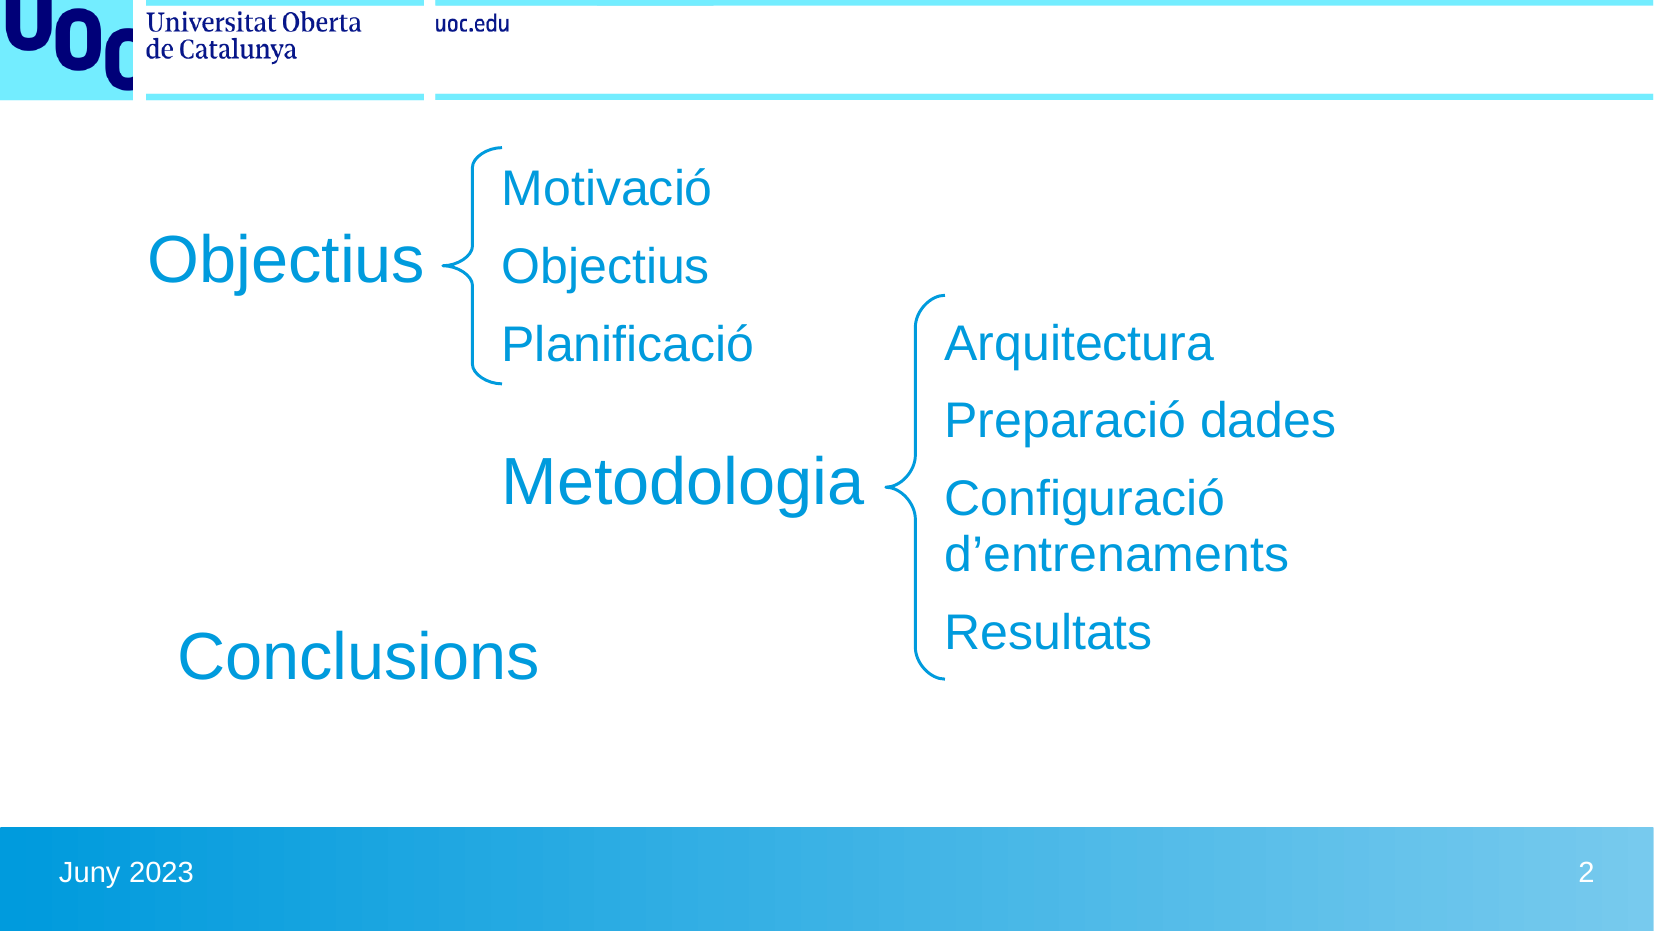

#
Motivació
Objectius
Planificació
Objectius
Arquitectura
Preparació dades
Configuració d’entrenaments
Resultats
Metodologia
Conclusions
2